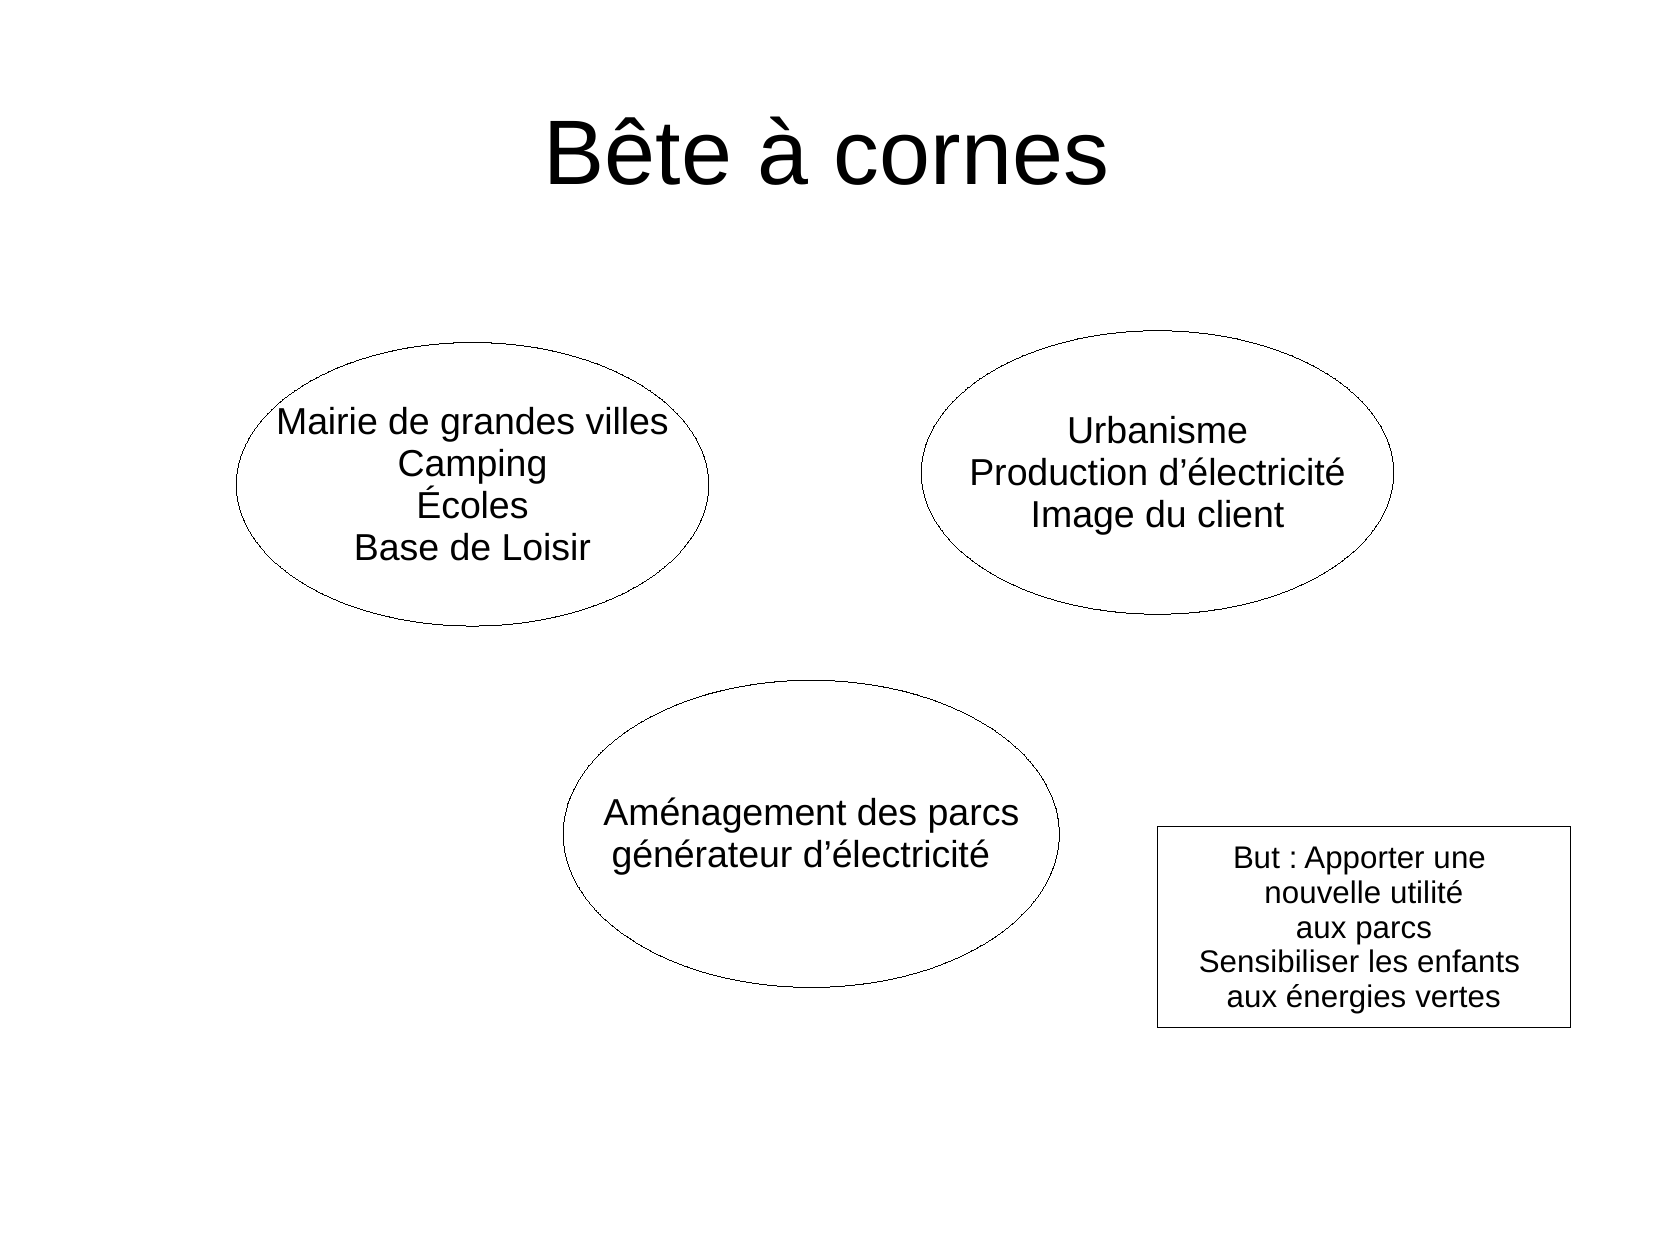

# Bête à cornes
Urbanisme
Production d’électricité
Image du client
Mairie de grandes villes
Camping
Écoles
Base de Loisir
Aménagement des parcs
générateur d’électricité
But : Apporter une
nouvelle utilité
aux parcs
Sensibiliser les enfants
aux énergies vertes